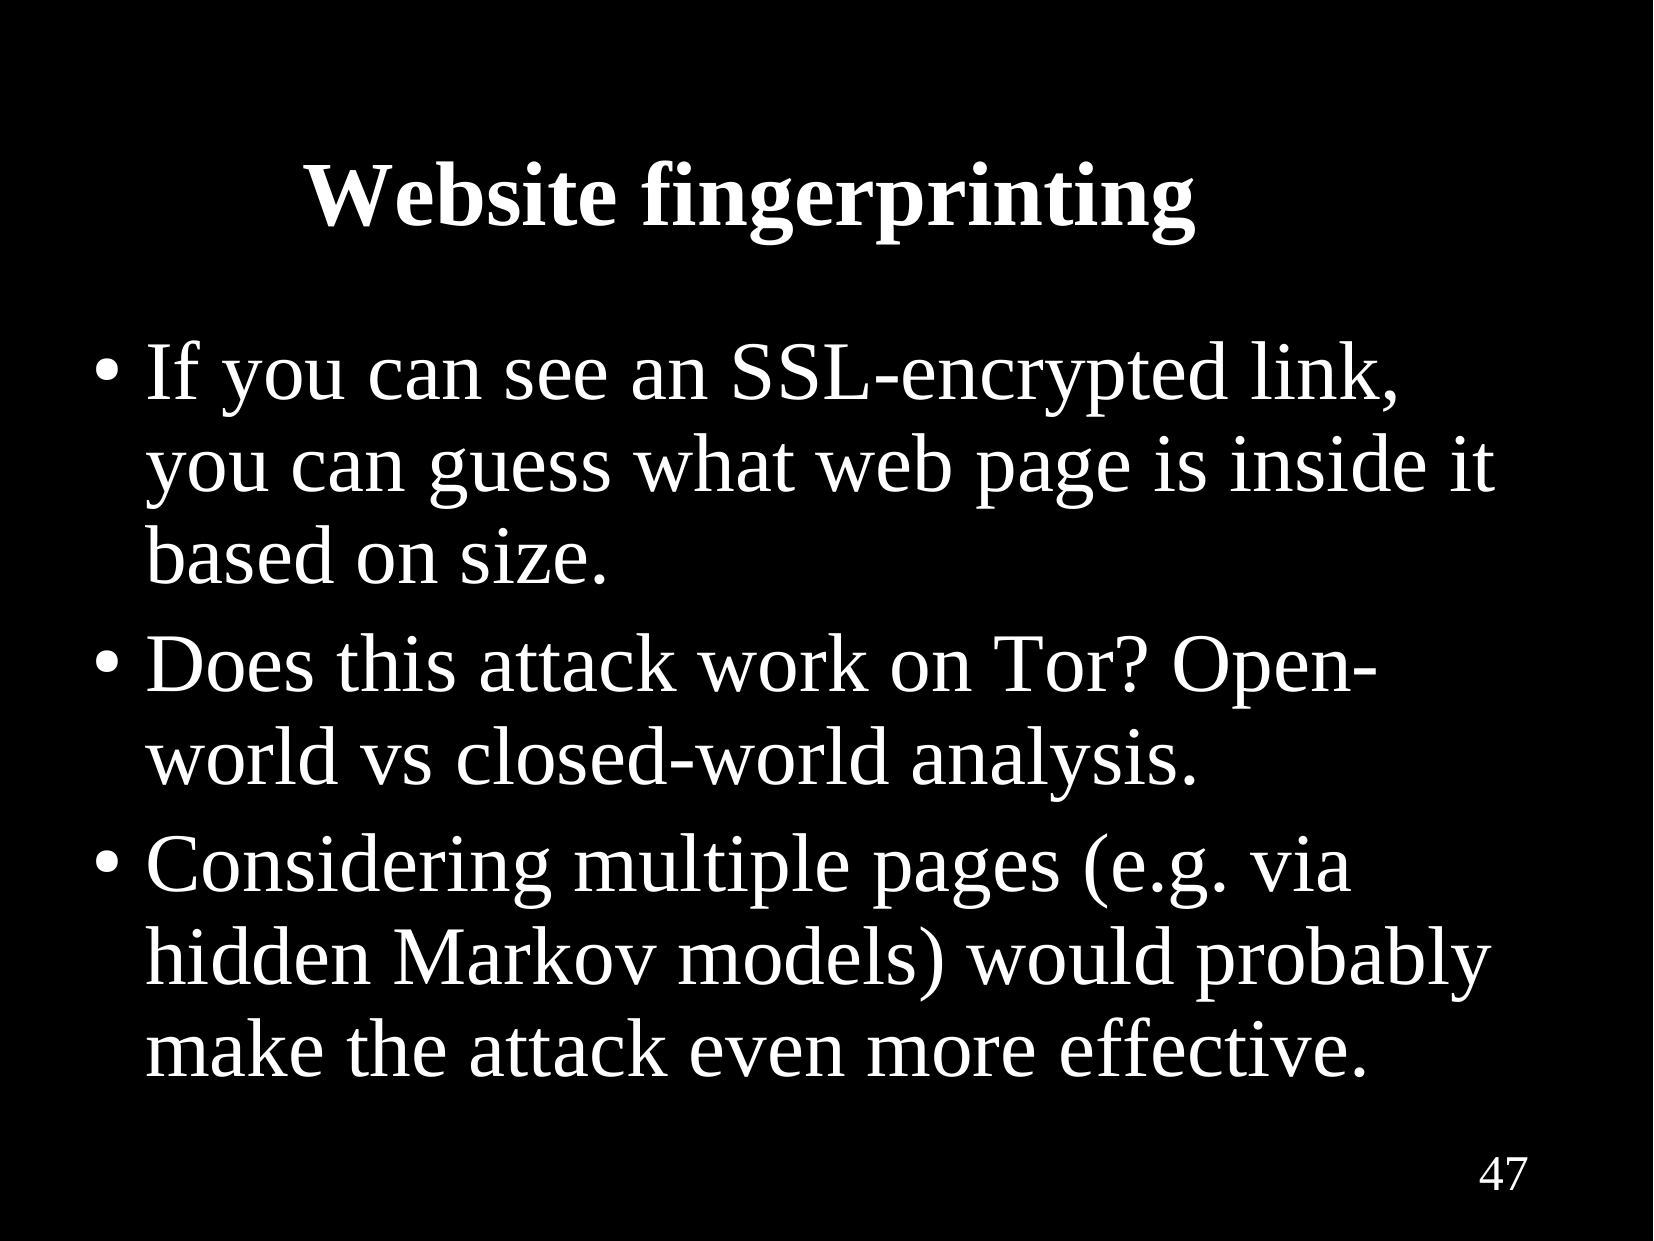

# Website fingerprinting
If you can see an SSL-encrypted link, you can guess what web page is inside it based on size.
Does this attack work on Tor? Open-world vs closed-world analysis.
Considering multiple pages (e.g. via hidden Markov models) would probably make the attack even more effective.